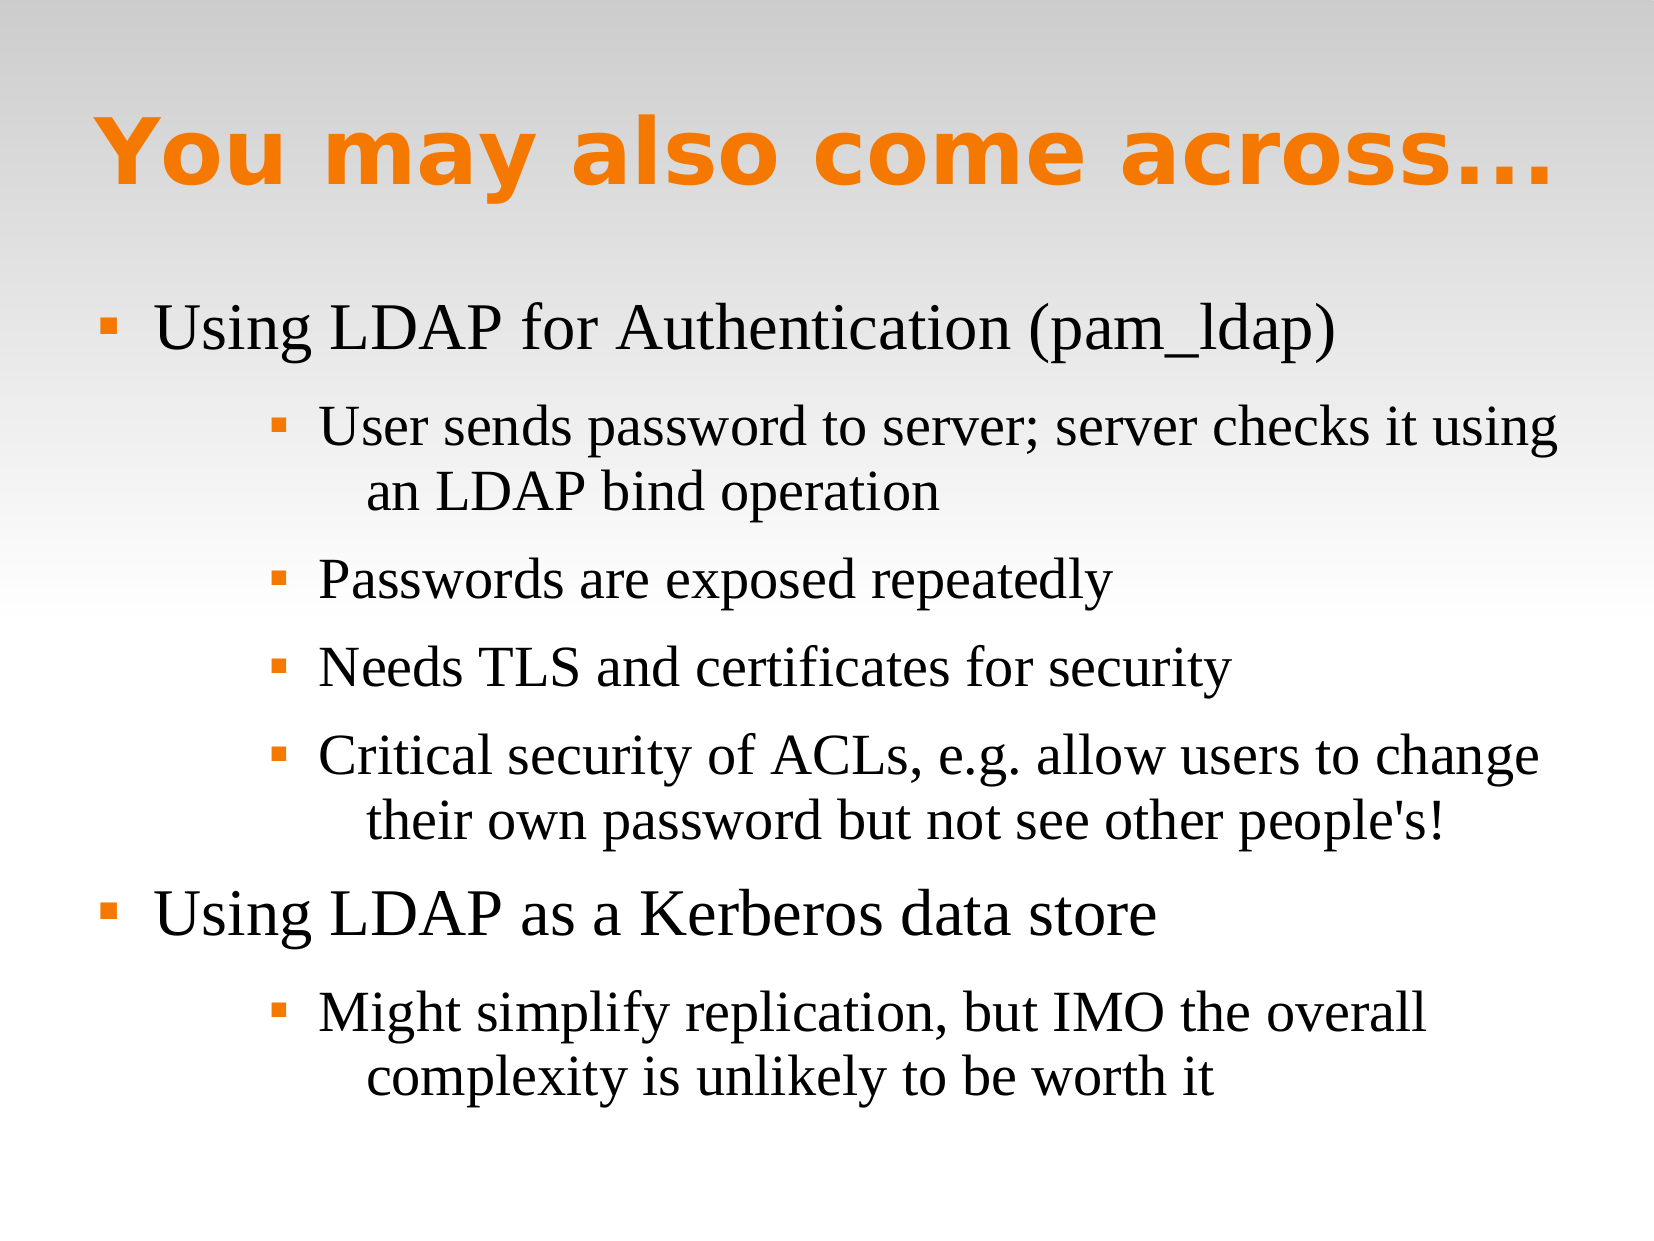

# You may also come across...
Using LDAP for Authentication (pam_ldap)
User sends password to server; server checks it using an LDAP bind operation
Passwords are exposed repeatedly
Needs TLS and certificates for security
Critical security of ACLs, e.g. allow users to change their own password but not see other people's!
Using LDAP as a Kerberos data store
Might simplify replication, but IMO the overall complexity is unlikely to be worth it